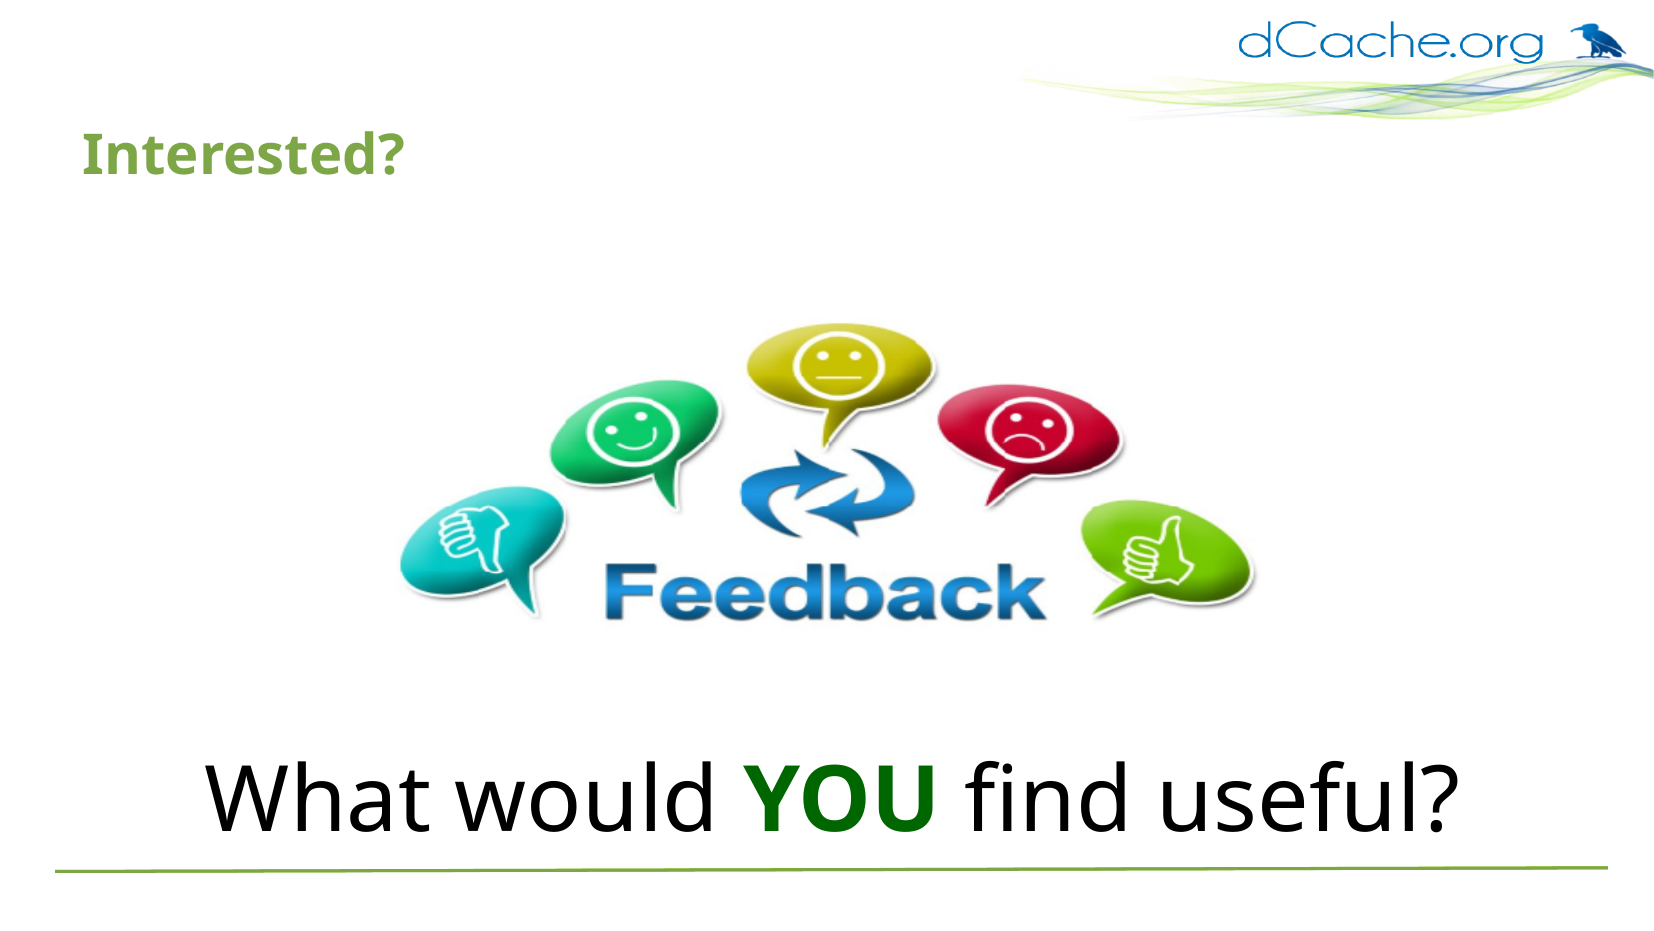

# Interested?
What would YOU find useful?